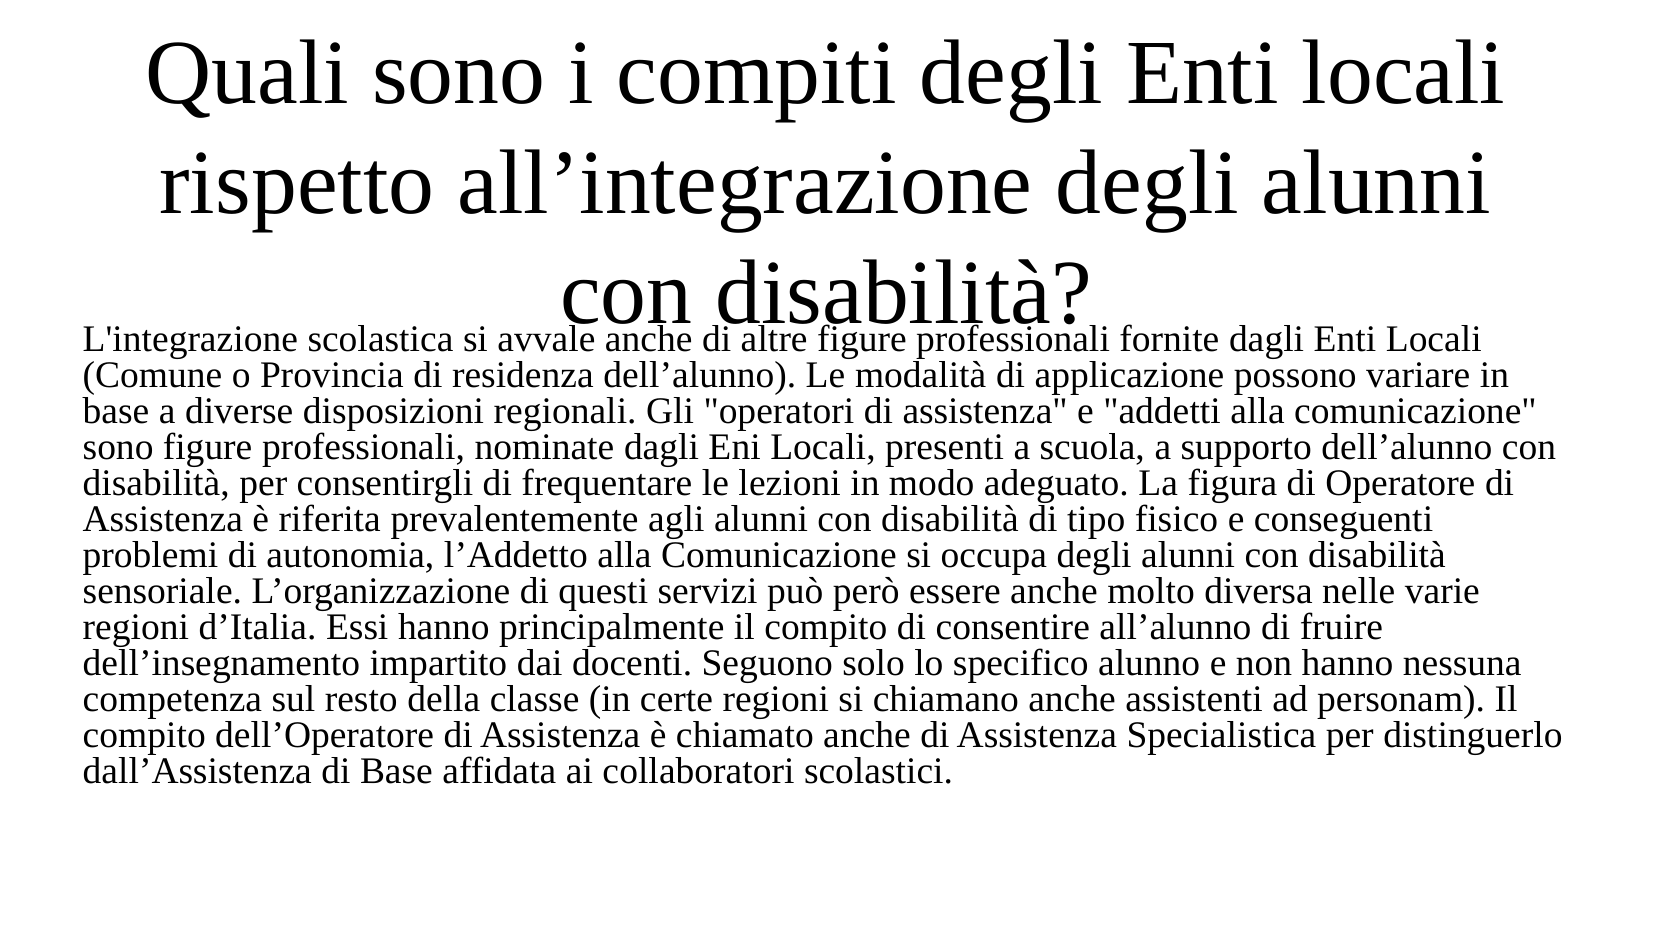

# Quali sono i compiti degli Enti locali rispetto all’integrazione degli alunni con disabilità?
L'integrazione scolastica si avvale anche di altre figure professionali fornite dagli Enti Locali (Comune o Provincia di residenza dell’alunno). Le modalità di applicazione possono variare in base a diverse disposizioni regionali. Gli "operatori di assistenza" e "addetti alla comunicazione" sono figure professionali, nominate dagli Eni Locali, presenti a scuola, a supporto dell’alunno con disabilità, per consentirgli di frequentare le lezioni in modo adeguato. La figura di Operatore di Assistenza è riferita prevalentemente agli alunni con disabilità di tipo fisico e conseguenti problemi di autonomia, l’Addetto alla Comunicazione si occupa degli alunni con disabilità sensoriale. L’organizzazione di questi servizi può però essere anche molto diversa nelle varie regioni d’Italia. Essi hanno principalmente il compito di consentire all’alunno di fruire dell’insegnamento impartito dai docenti. Seguono solo lo specifico alunno e non hanno nessuna competenza sul resto della classe (in certe regioni si chiamano anche assistenti ad personam). Il compito dell’Operatore di Assistenza è chiamato anche di Assistenza Specialistica per distinguerlo dall’Assistenza di Base affidata ai collaboratori scolastici.